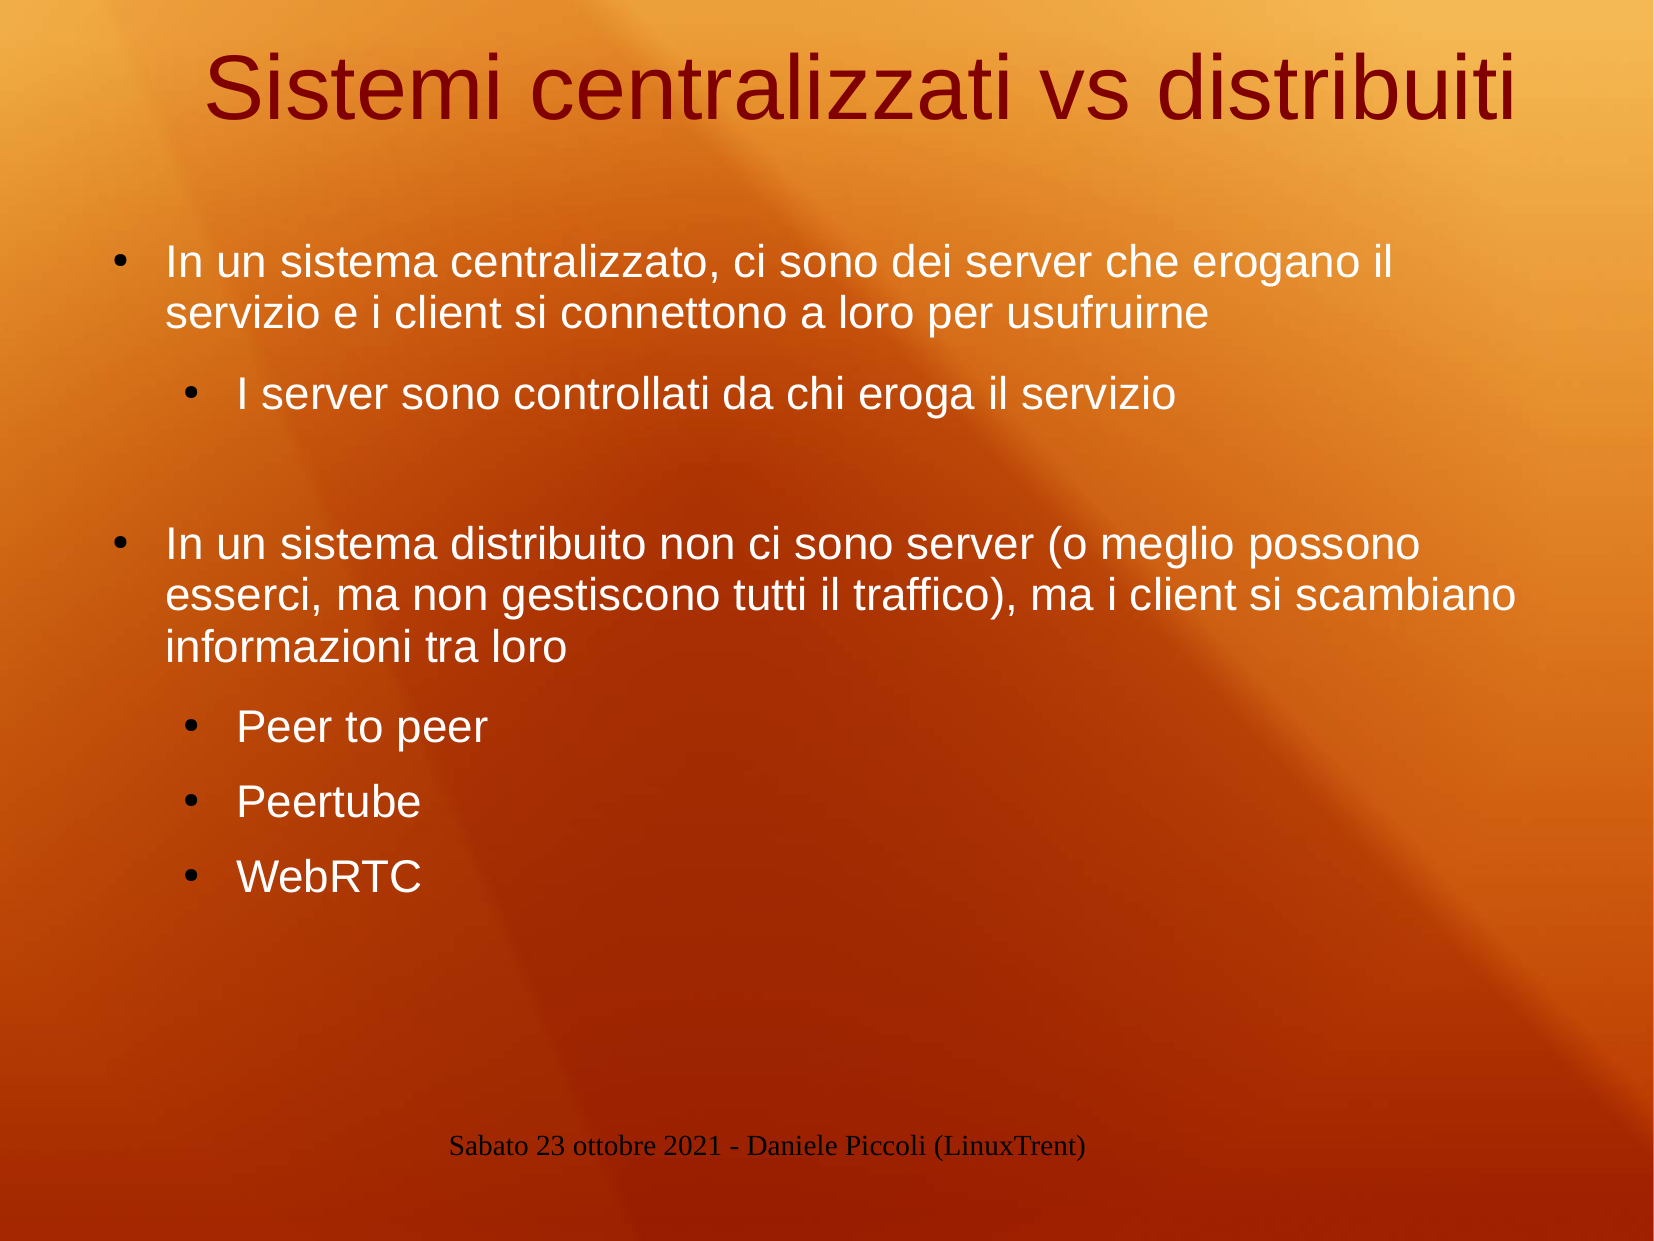

# Sistemi centralizzati vs distribuiti
In un sistema centralizzato, ci sono dei server che erogano il servizio e i client si connettono a loro per usufruirne
I server sono controllati da chi eroga il servizio
In un sistema distribuito non ci sono server (o meglio possono esserci, ma non gestiscono tutti il traffico), ma i client si scambiano informazioni tra loro
Peer to peer
Peertube
WebRTC
Sabato 23 ottobre 2021 - Daniele Piccoli (LinuxTrent)